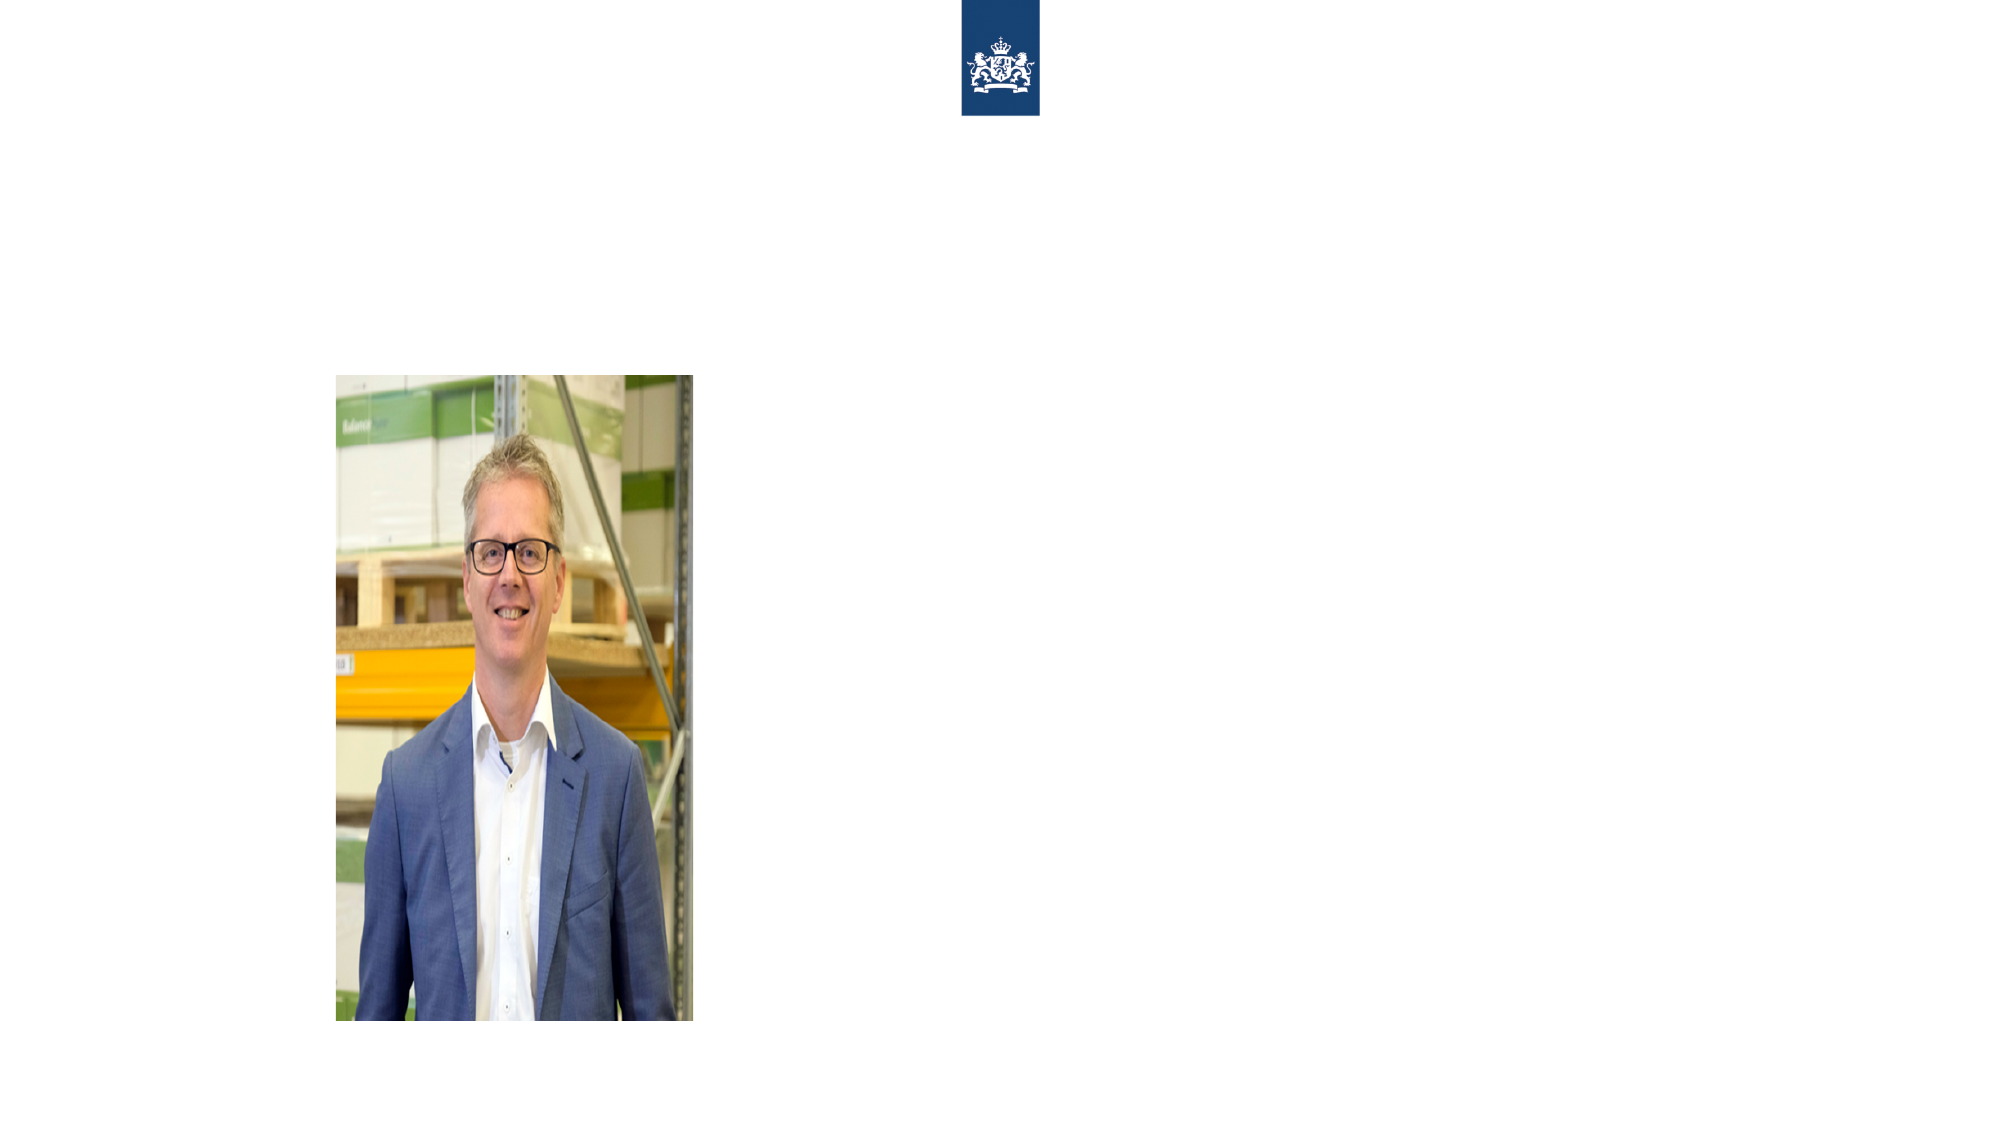

# ”Een emissievrije binnenstad in 2025.”
Praktijkvoorbeeld
de Logistieke Hub Den haag